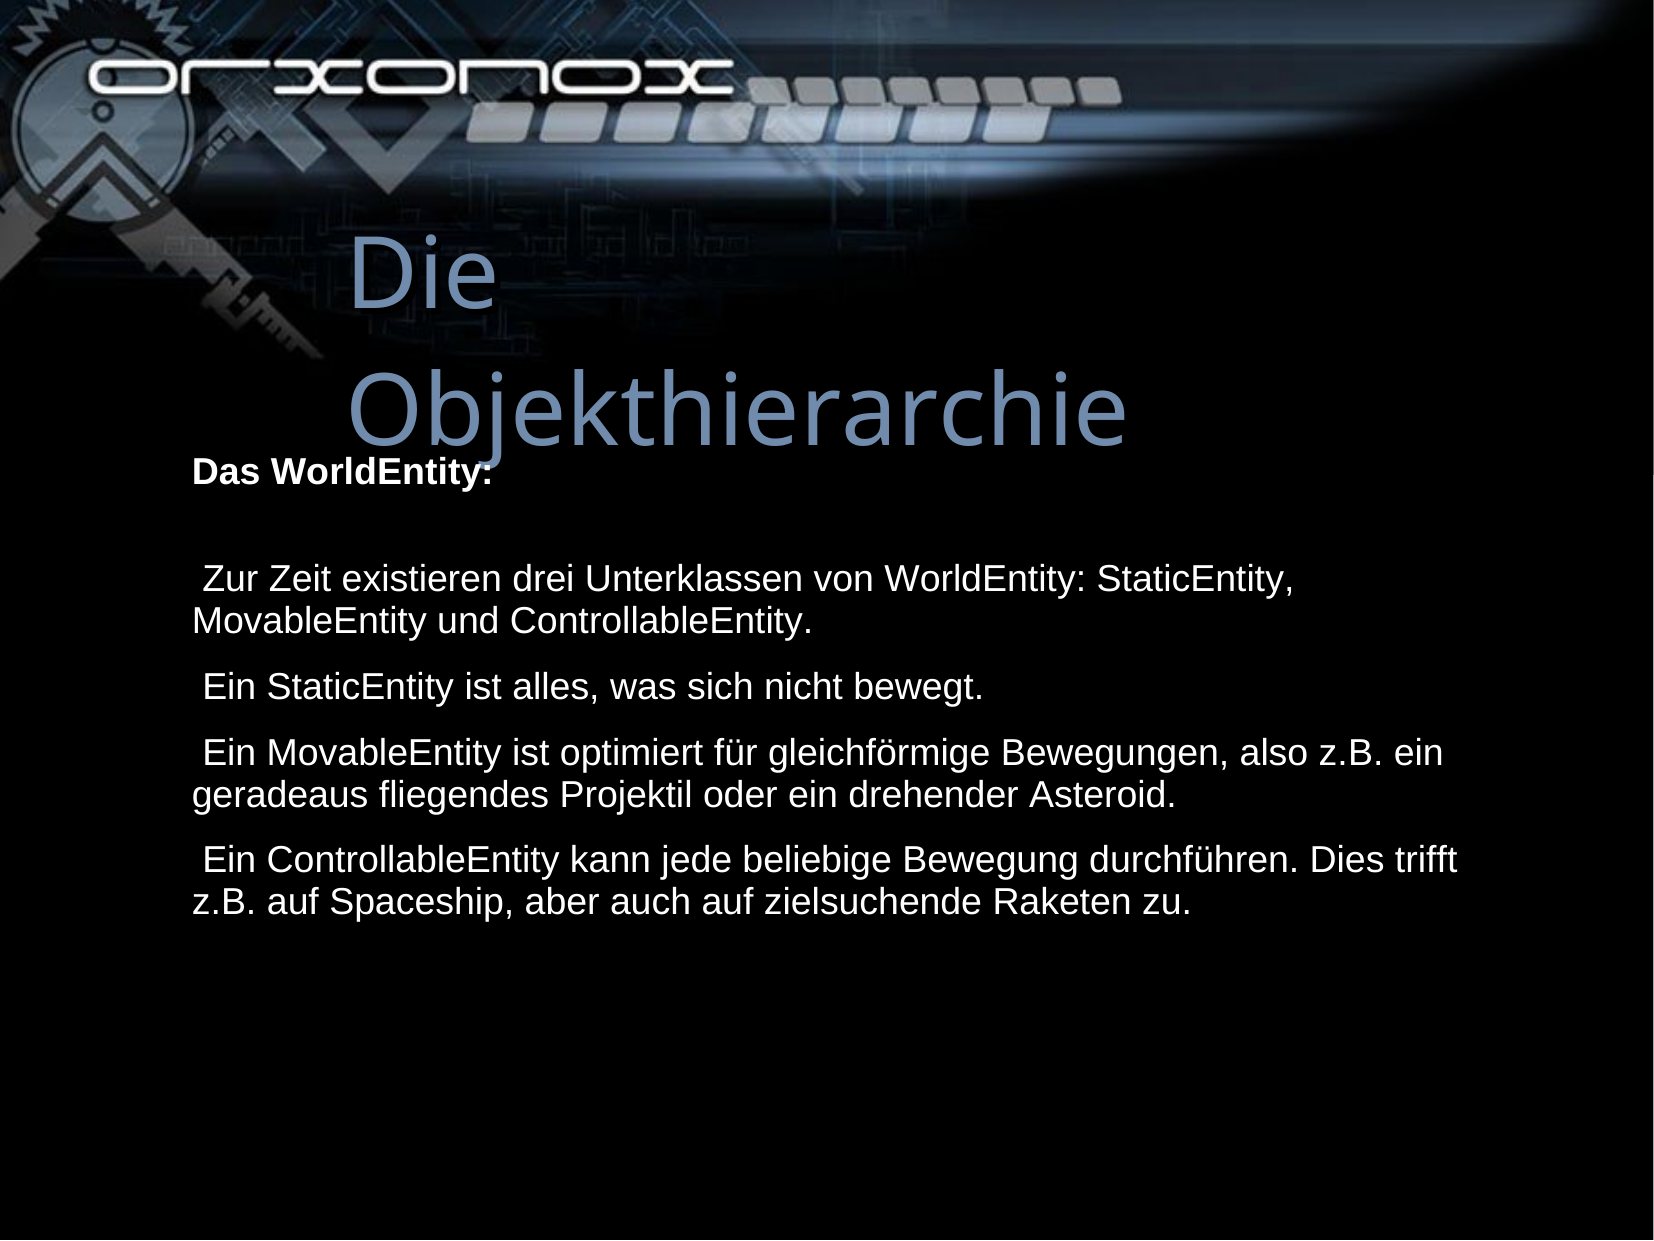

Die Objekthierarchie
Das WorldEntity:
 Zur Zeit existieren drei Unterklassen von WorldEntity: StaticEntity, MovableEntity und ControllableEntity.
 Ein StaticEntity ist alles, was sich nicht bewegt.
 Ein MovableEntity ist optimiert für gleichförmige Bewegungen, also z.B. ein geradeaus fliegendes Projektil oder ein drehender Asteroid.
 Ein ControllableEntity kann jede beliebige Bewegung durchführen. Dies trifft z.B. auf Spaceship, aber auch auf zielsuchende Raketen zu.